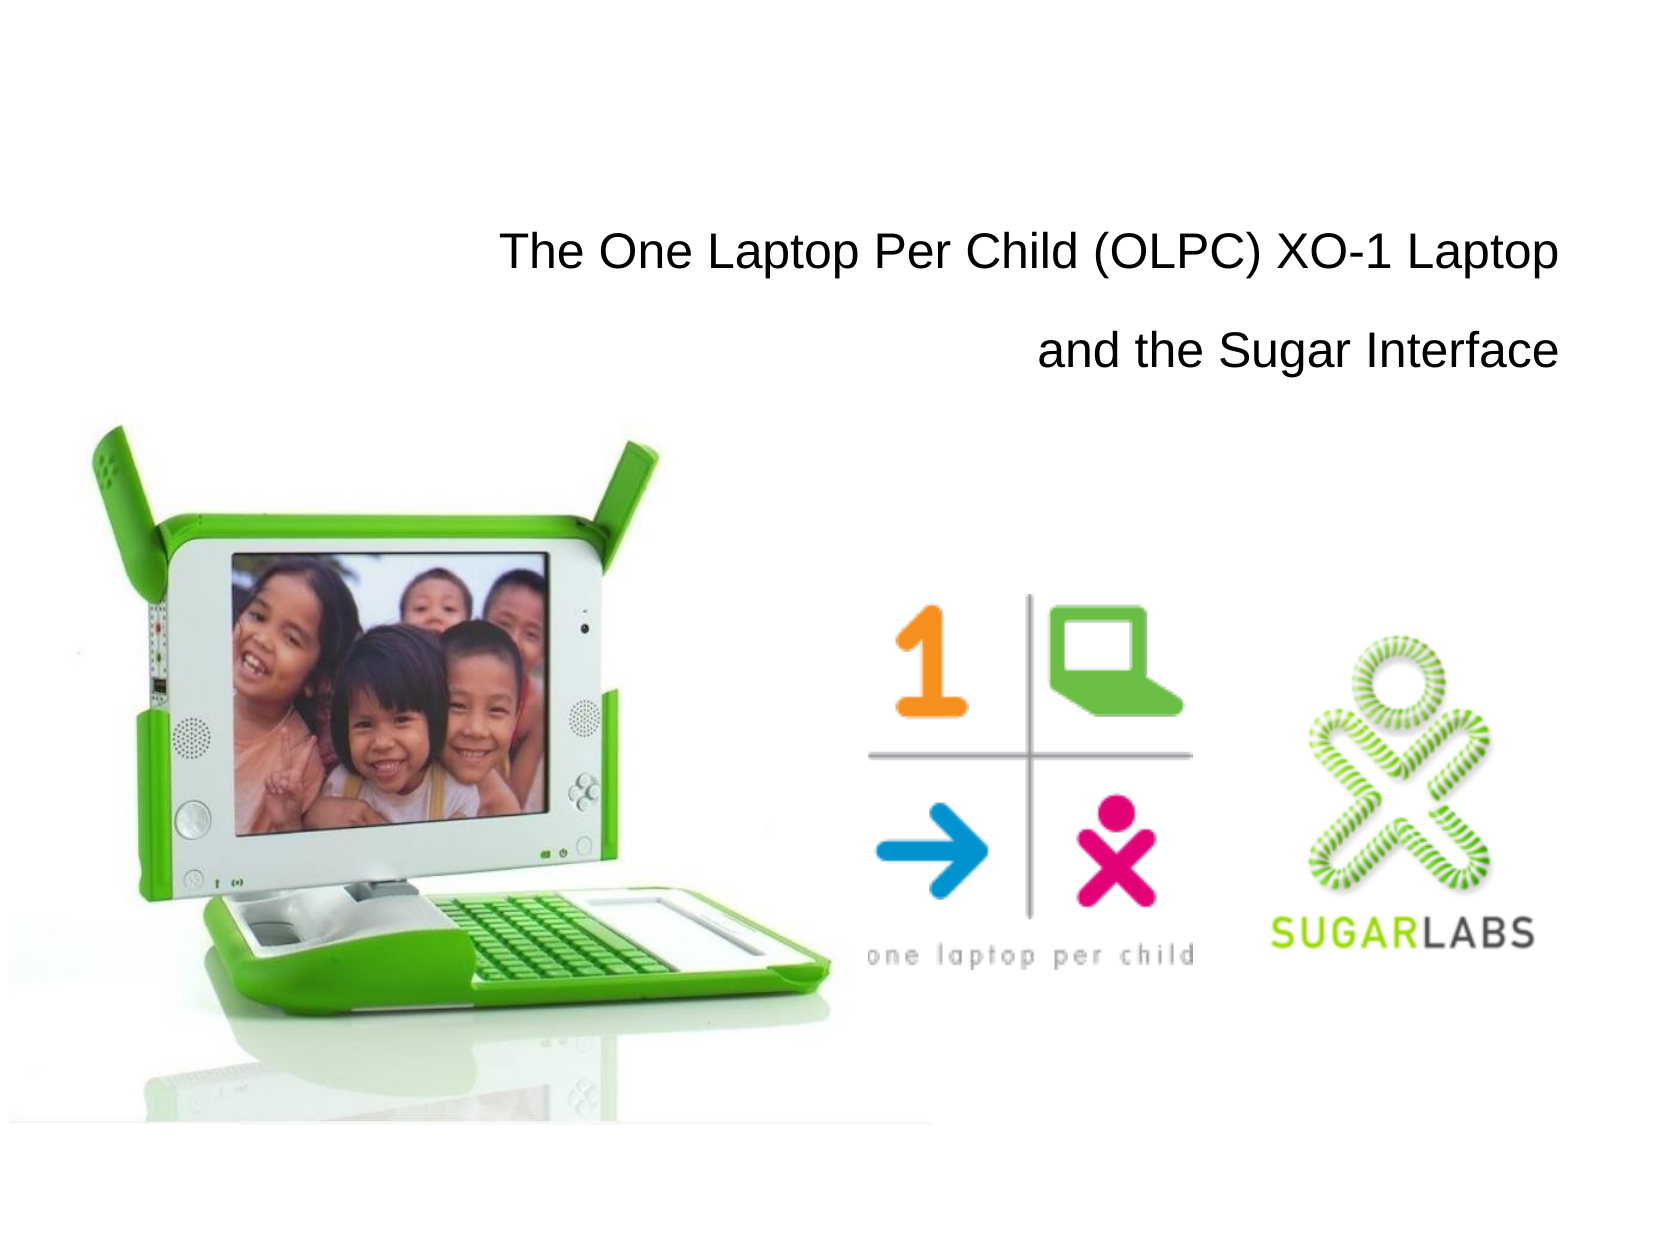

# The One Laptop Per Child (OLPC) XO-1 Laptop
and the Sugar Interface